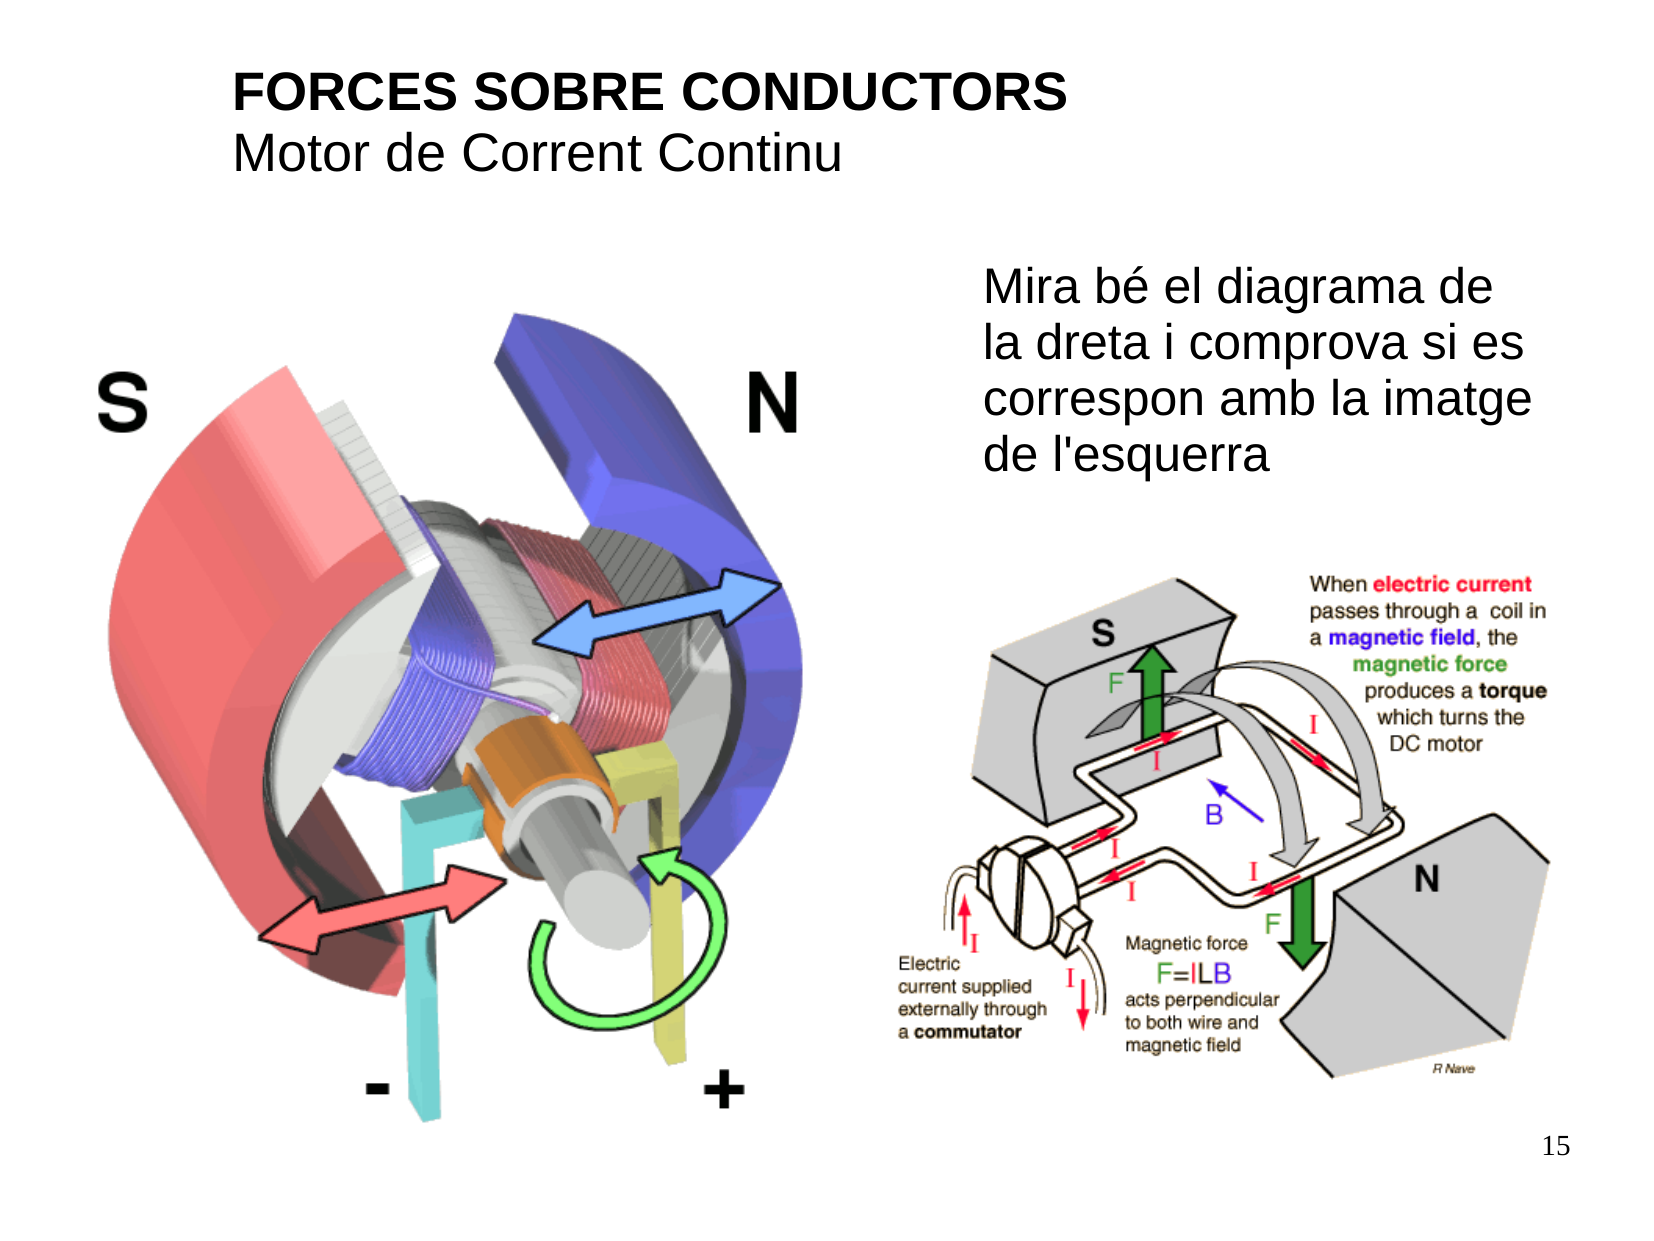

FORCES SOBRE CONDUCTORS
Motor de Corrent Continu
Mira bé el diagrama de la dreta i comprova si es correspon amb la imatge de l'esquerra
15